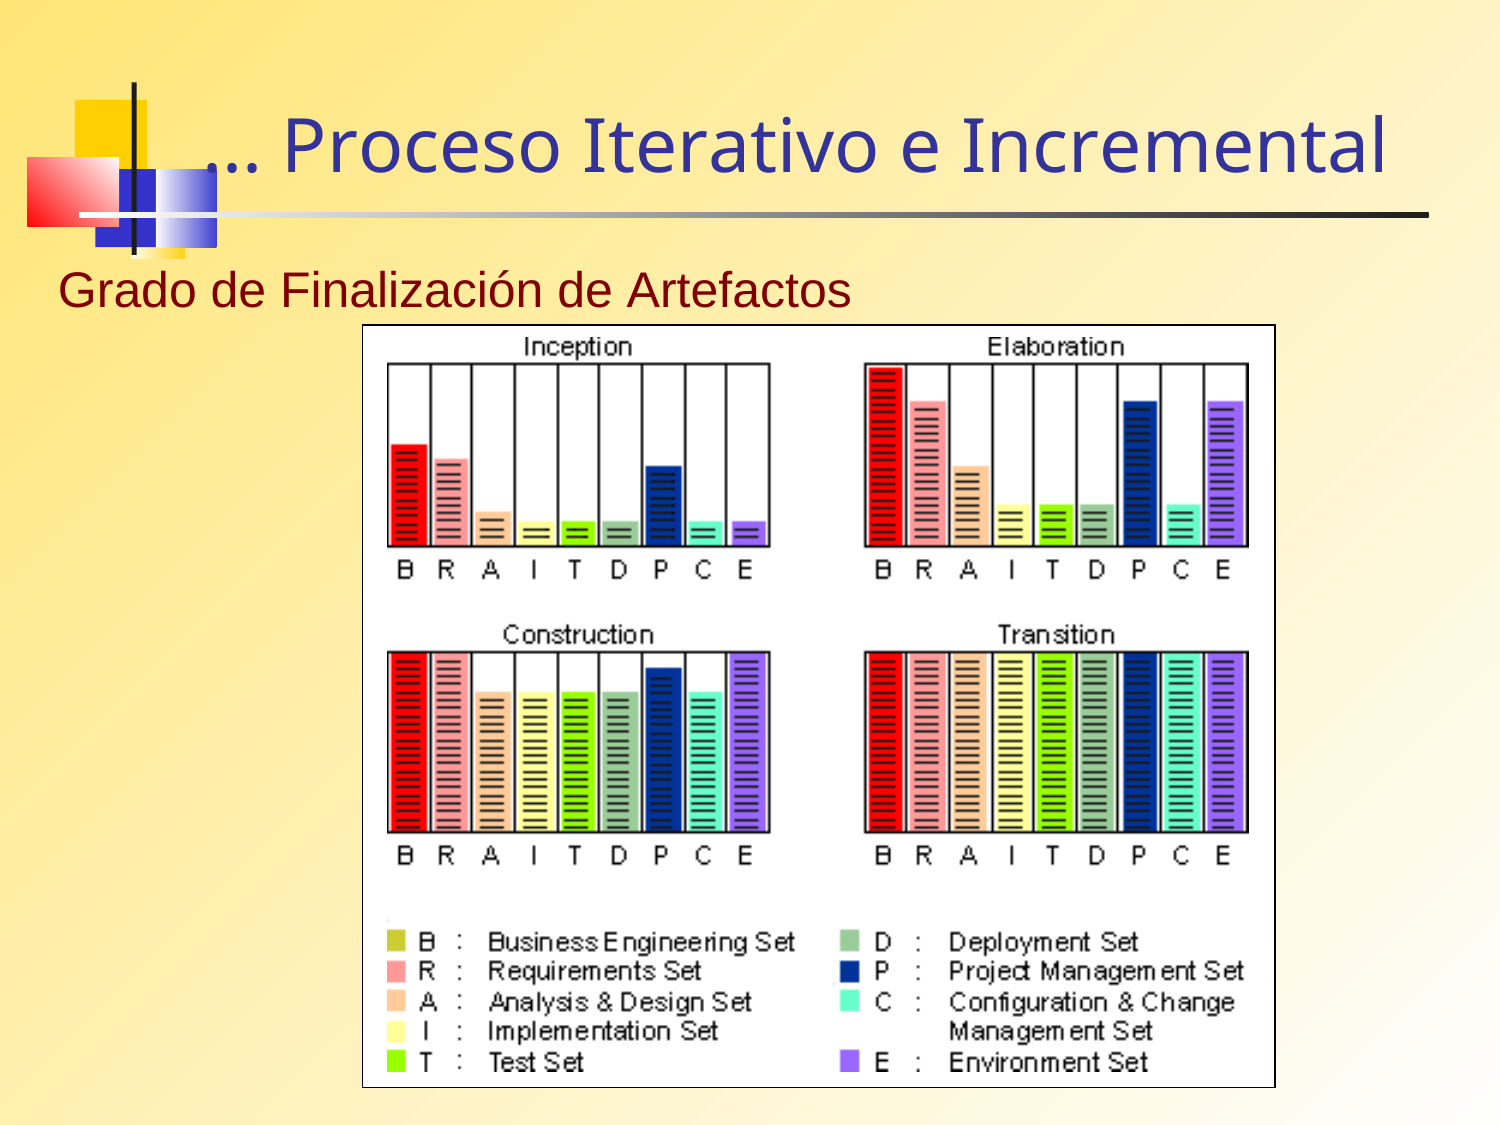

# ... Proceso Iterativo e Incremental
Grado de Finalización de Artefactos